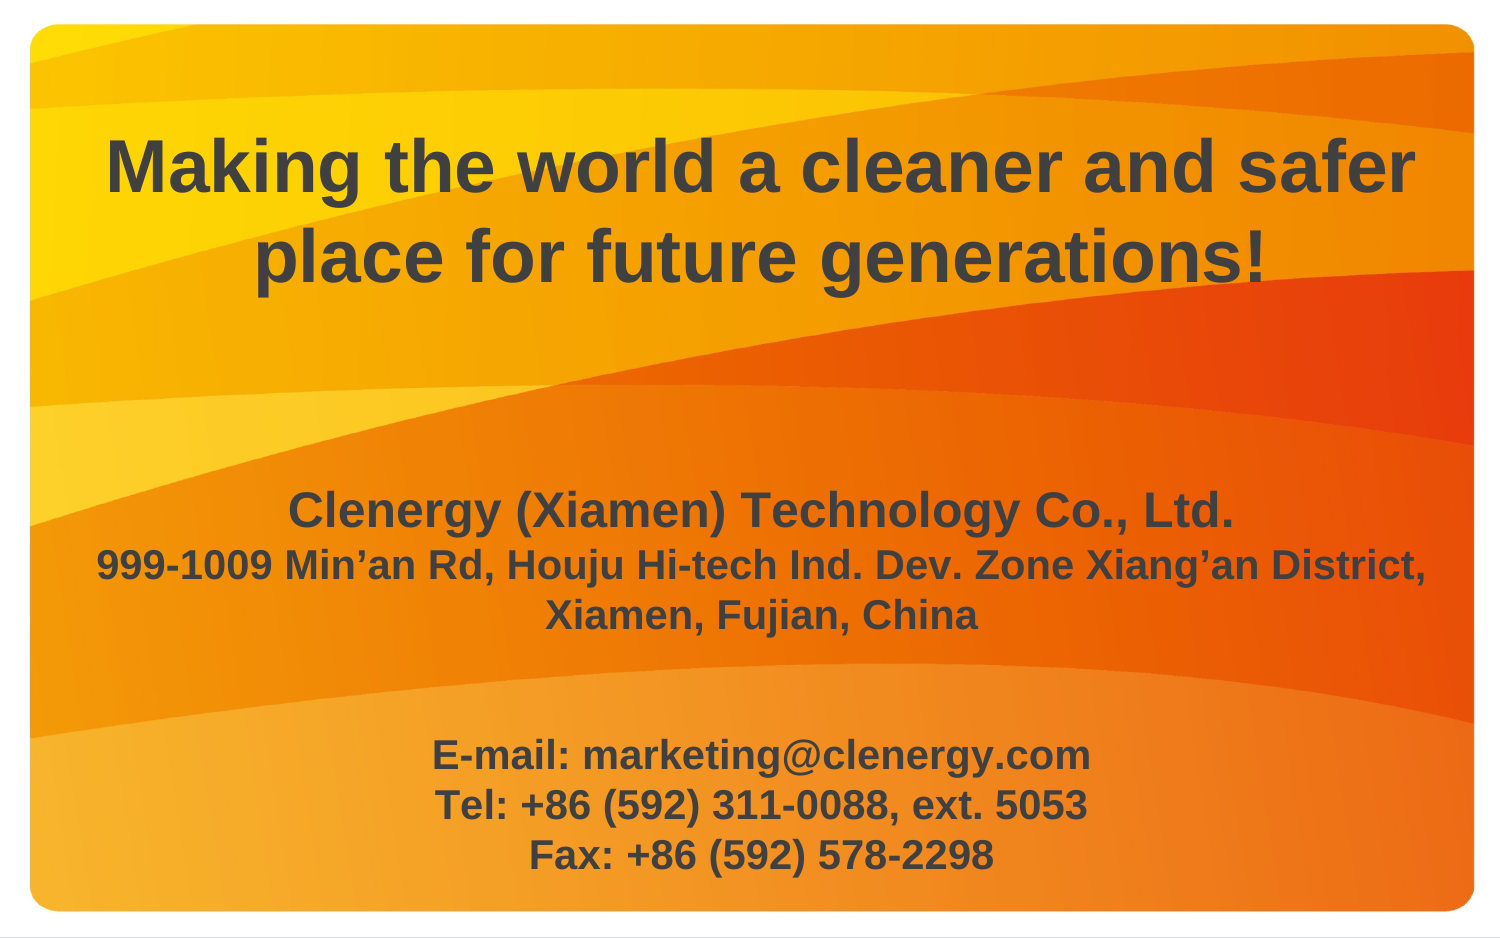

Making the world a cleaner and safer place for future generations!
Clenergy (Xiamen) Technology Co., Ltd.
999-1009 Min’an Rd, Houju Hi-tech Ind. Dev. Zone Xiang’an District, Xiamen, Fujian, China
E-mail: marketing@clenergy.com
Tel: +86 (592) 311-0088, ext. 5053
Fax: +86 (592) 578-2298